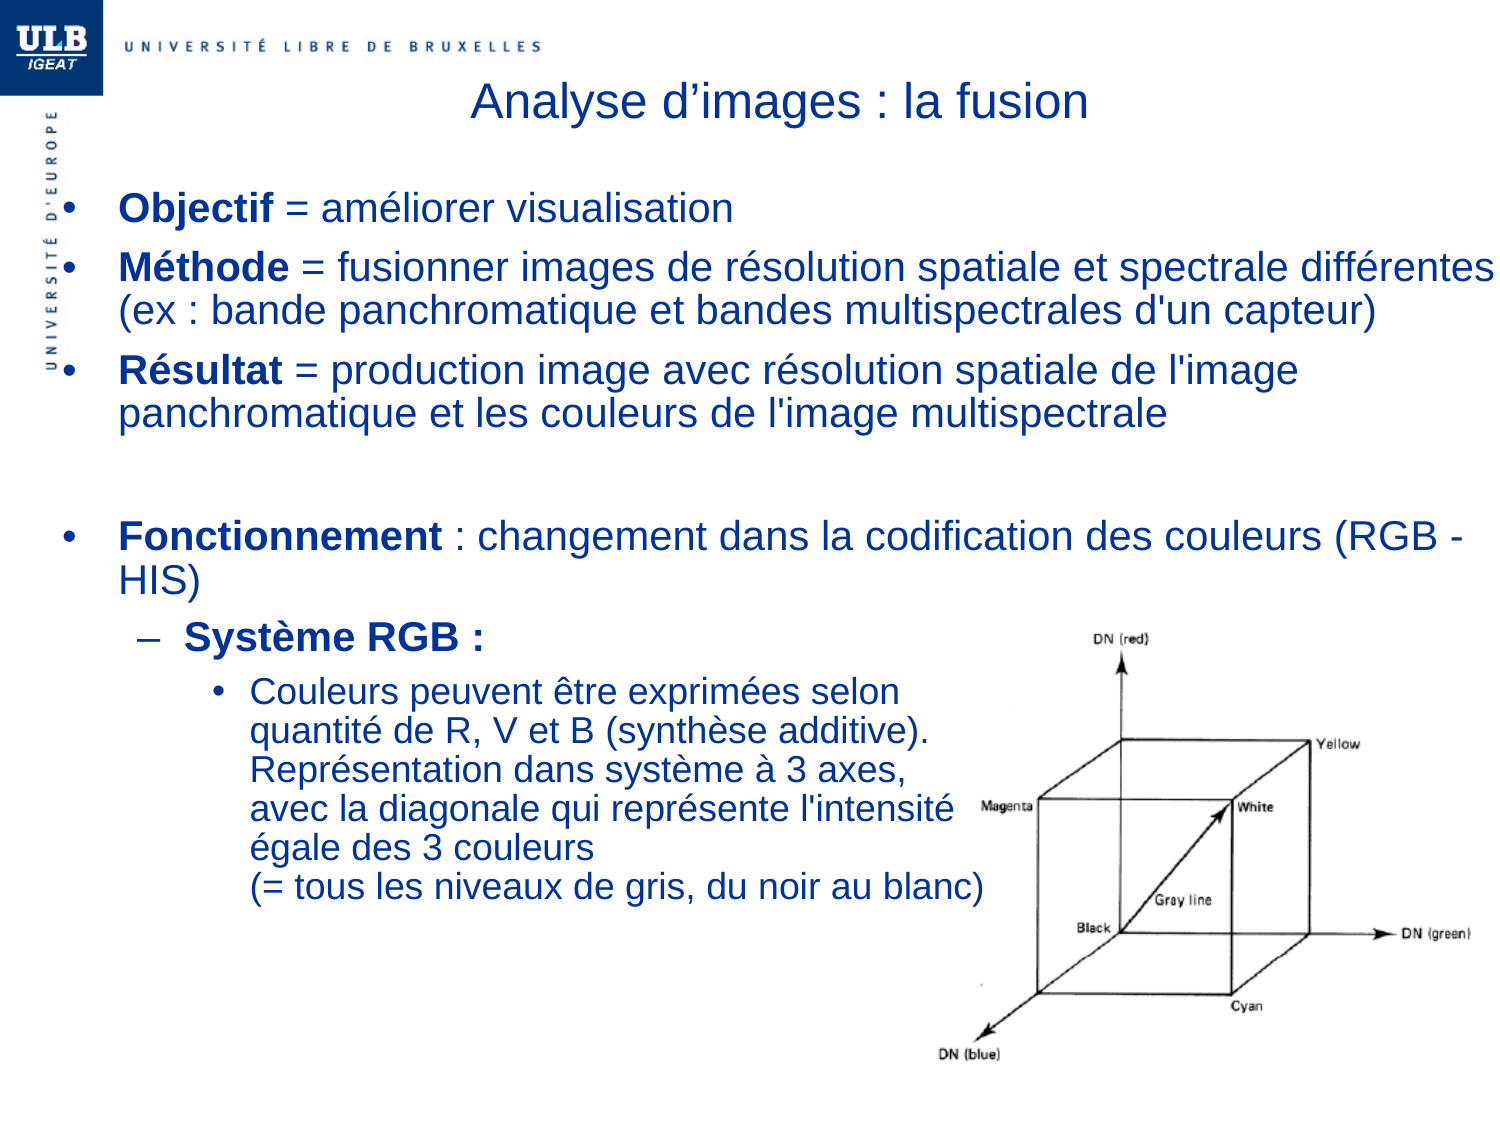

# Analyse d’images : la fusion
Objectif = améliorer visualisation
Méthode = fusionner images de résolution spatiale et spectrale différentes (ex : bande panchromatique et bandes multispectrales d'un capteur)
Résultat = production image avec résolution spatiale de l'image panchromatique et les couleurs de l'image multispectrale
Fonctionnement : changement dans la codification des couleurs (RGB - HIS)
Système RGB :
Couleurs peuvent être exprimées selon
quantité de R, V et B (synthèse additive).
Représentation dans système à 3 axes,
avec la diagonale qui représente l'intensité
égale des 3 couleurs
(= tous les niveaux de gris, du noir au blanc)